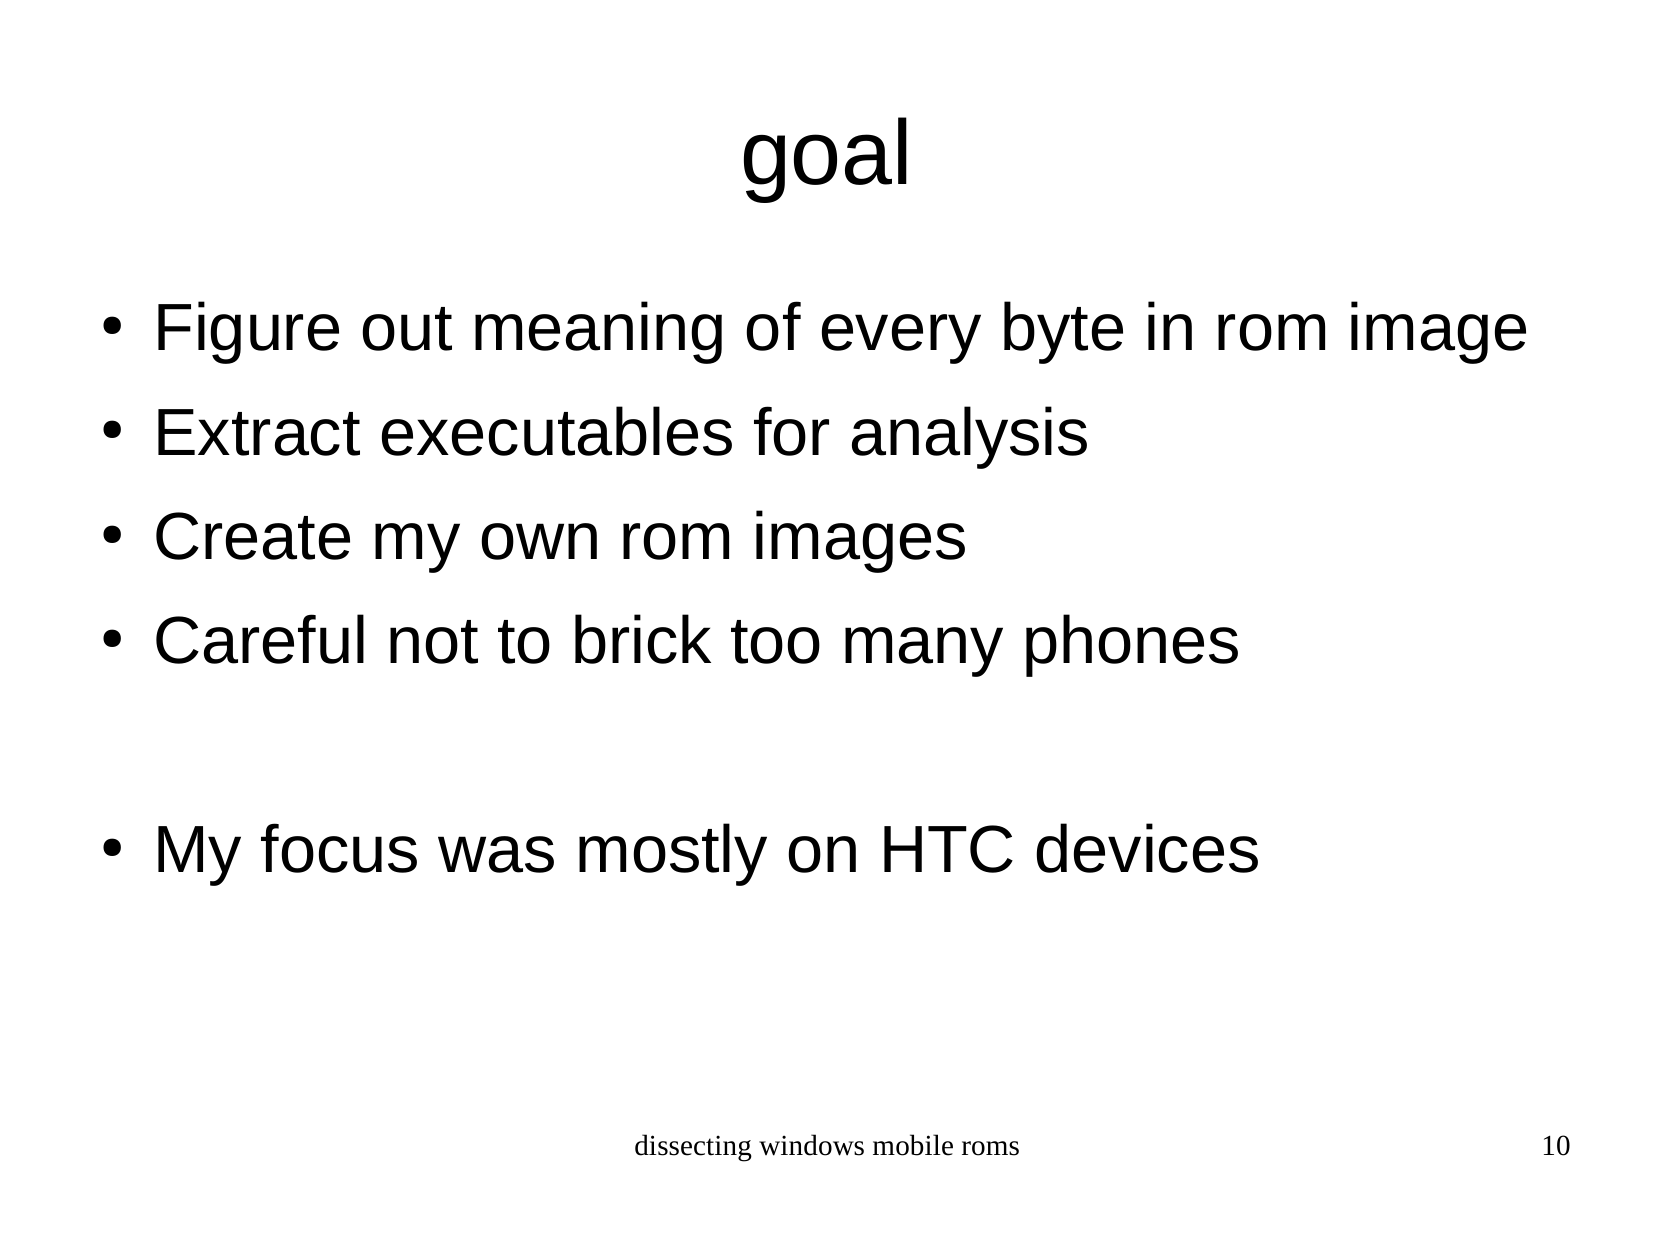

# goal
Figure out meaning of every byte in rom image
Extract executables for analysis
Create my own rom images
Careful not to brick too many phones
My focus was mostly on HTC devices
dissecting windows mobile roms
10